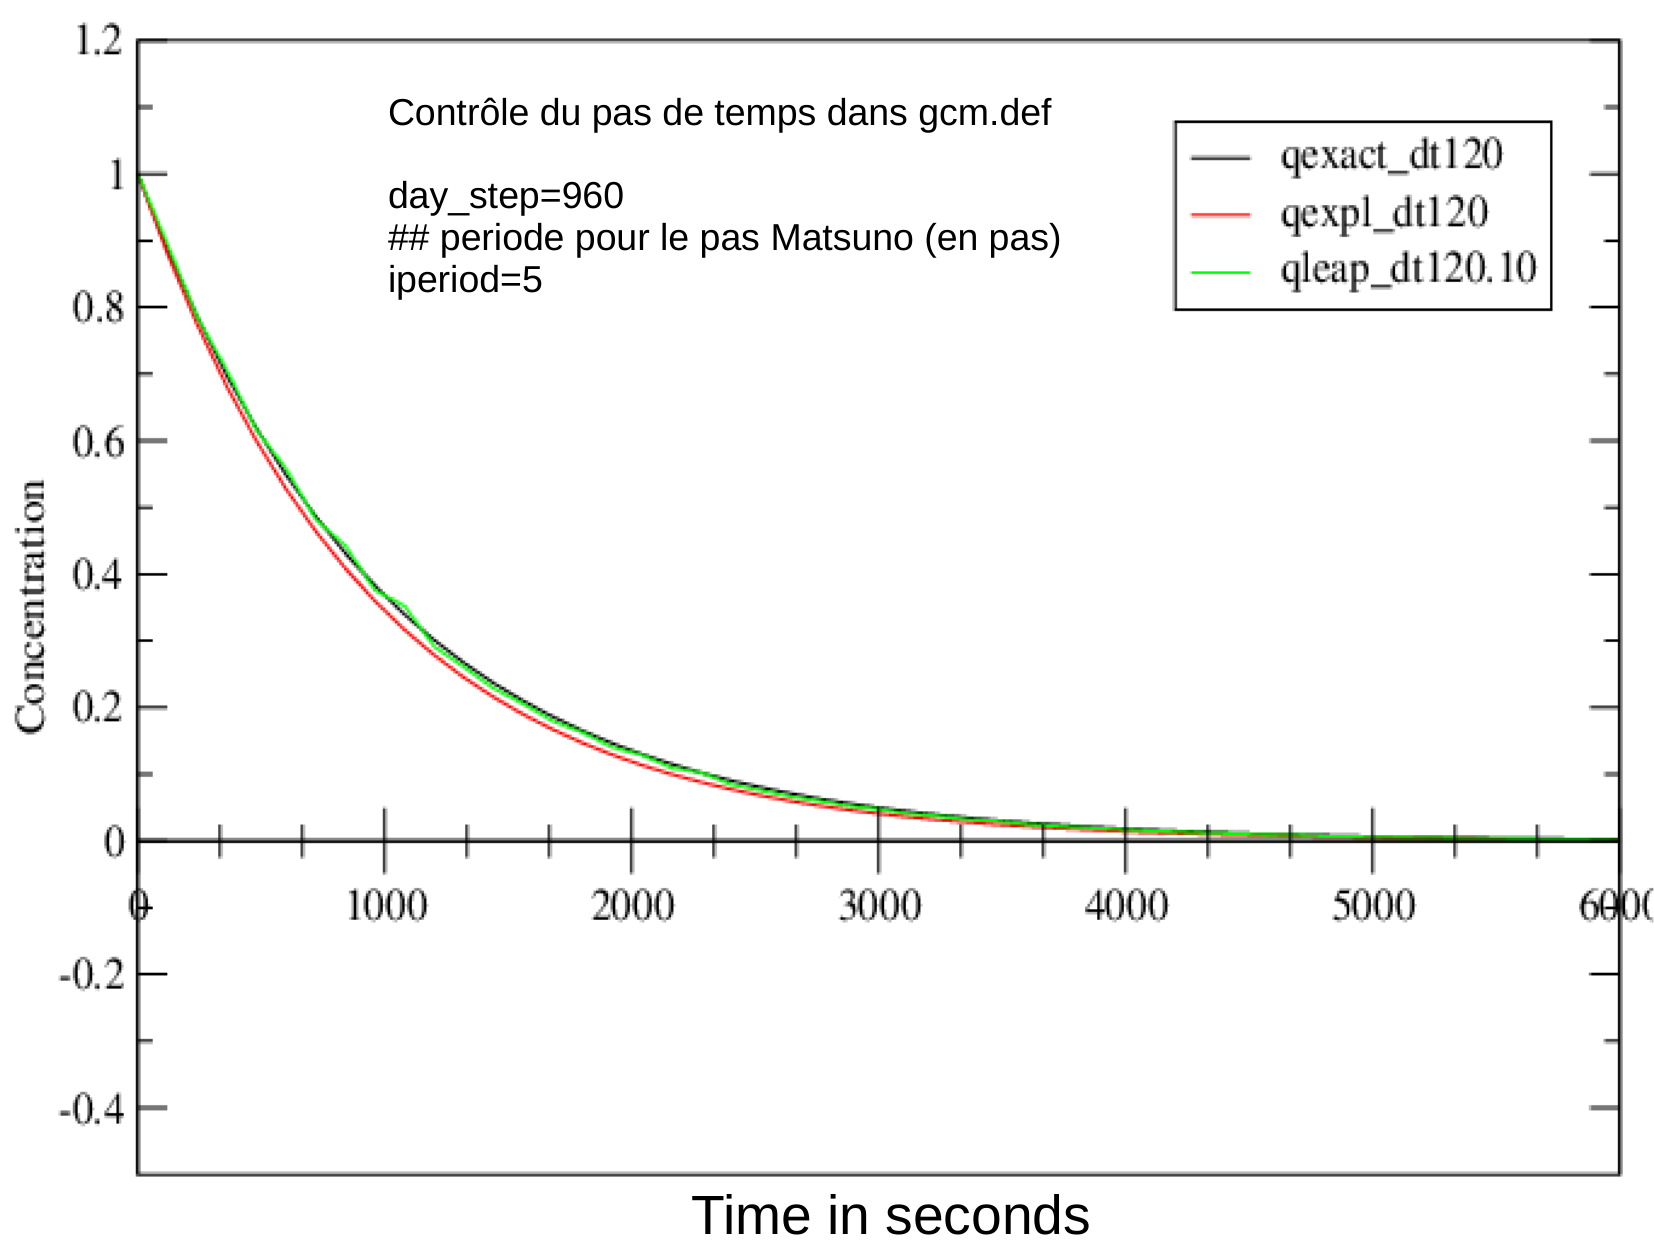

Contrôle du pas de temps dans gcm.def
day_step=960
## periode pour le pas Matsuno (en pas)
iperiod=5
Time in seconds